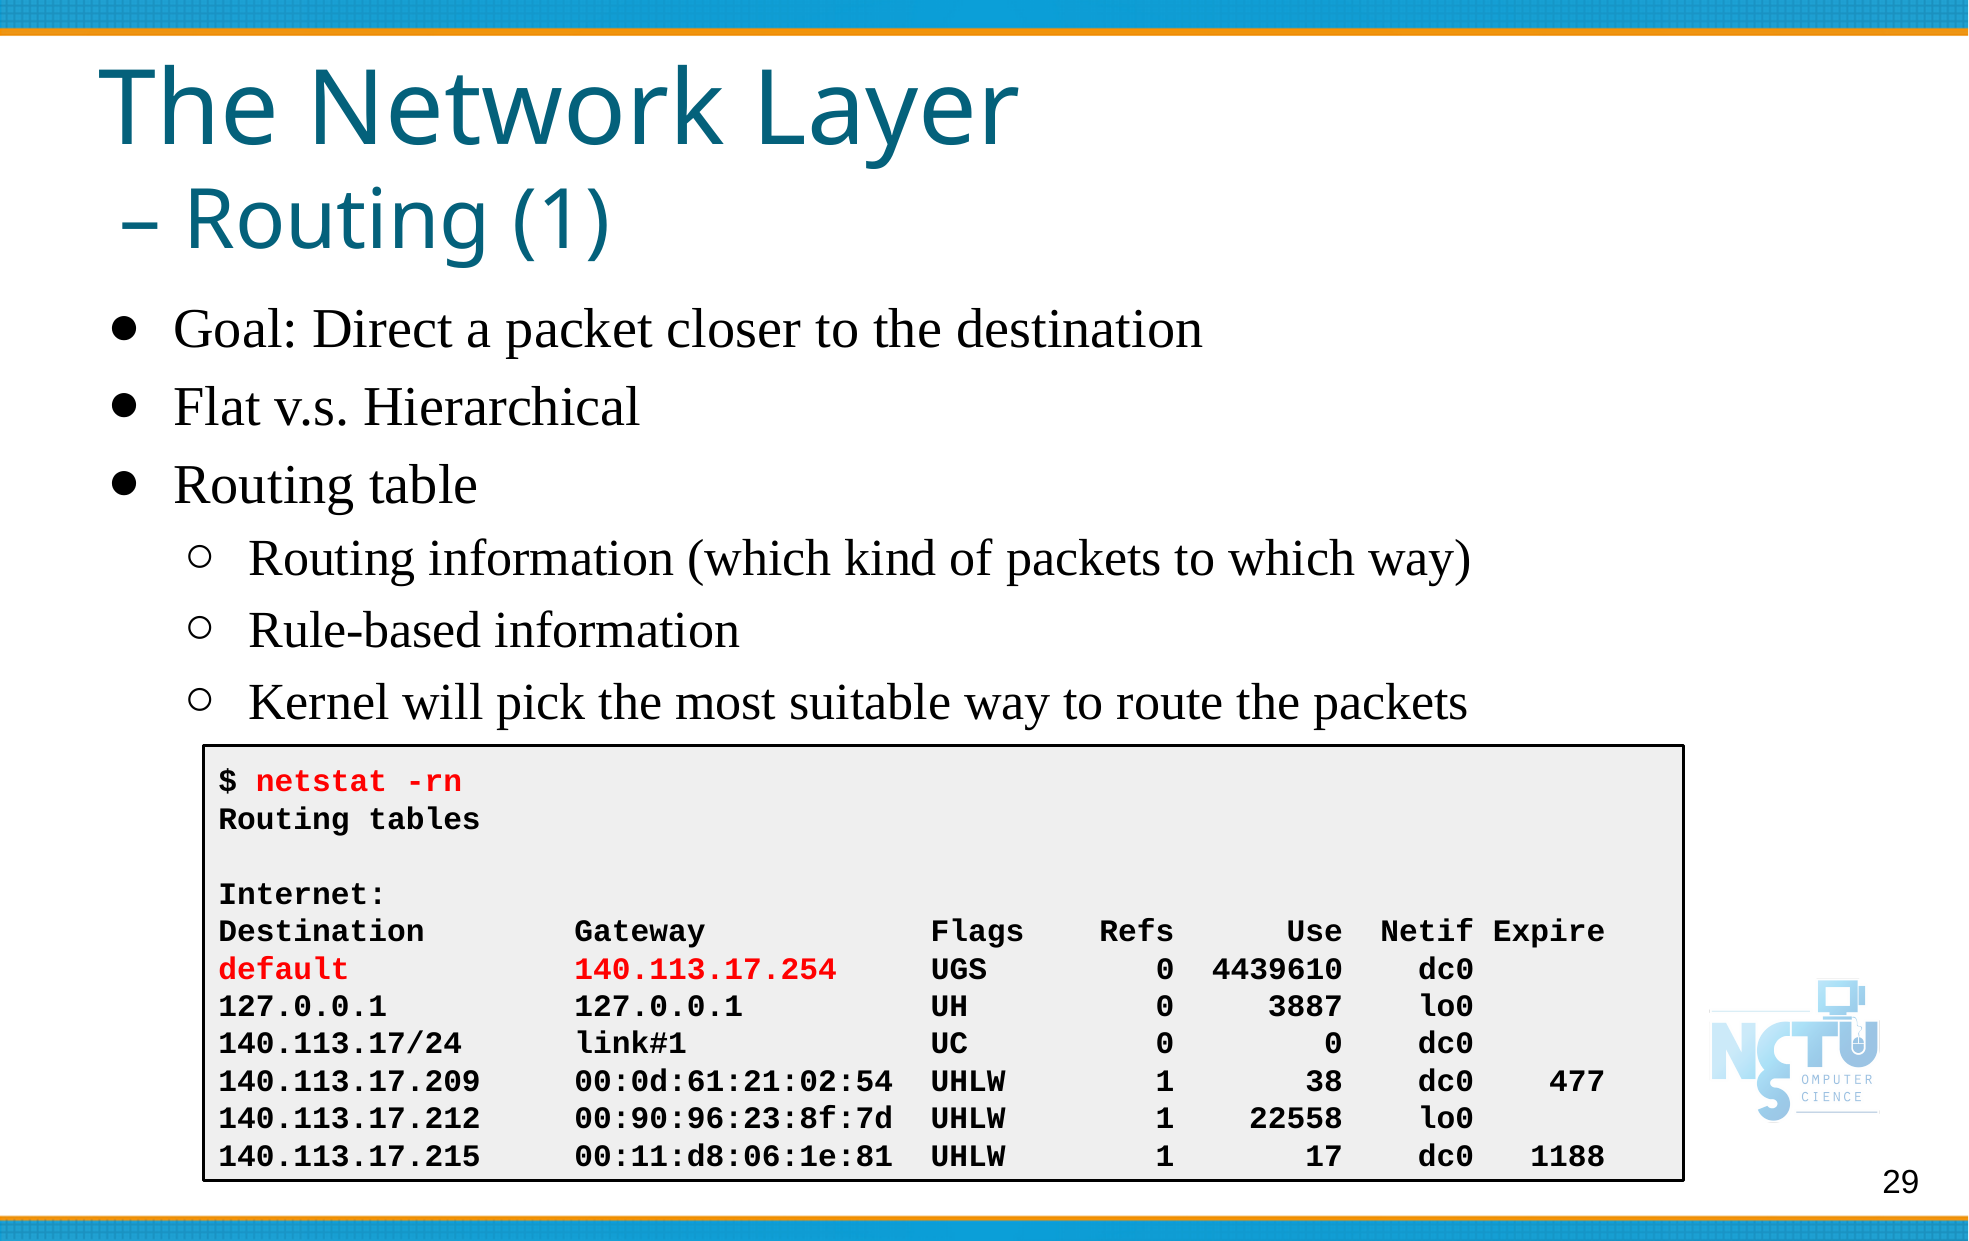

# The Network Layer – Routing (1)
Goal: Direct a packet closer to the destination
Flat v.s. Hierarchical
Routing table
Routing information (which kind of packets to which way)
Rule-based information
Kernel will pick the most suitable way to route the packets
$ netstat -rn
Routing tables
Internet:
Destination Gateway Flags Refs Use Netif Expire
default 140.113.17.254 UGS 0 4439610 dc0
127.0.0.1 127.0.0.1 UH 0 3887 lo0
140.113.17/24 link#1 UC 0 0 dc0
140.113.17.209 00:0d:61:21:02:54 UHLW 1 38 dc0 477
140.113.17.212 00:90:96:23:8f:7d UHLW 1 22558 lo0
140.113.17.215 00:11:d8:06:1e:81 UHLW 1 17 dc0 1188